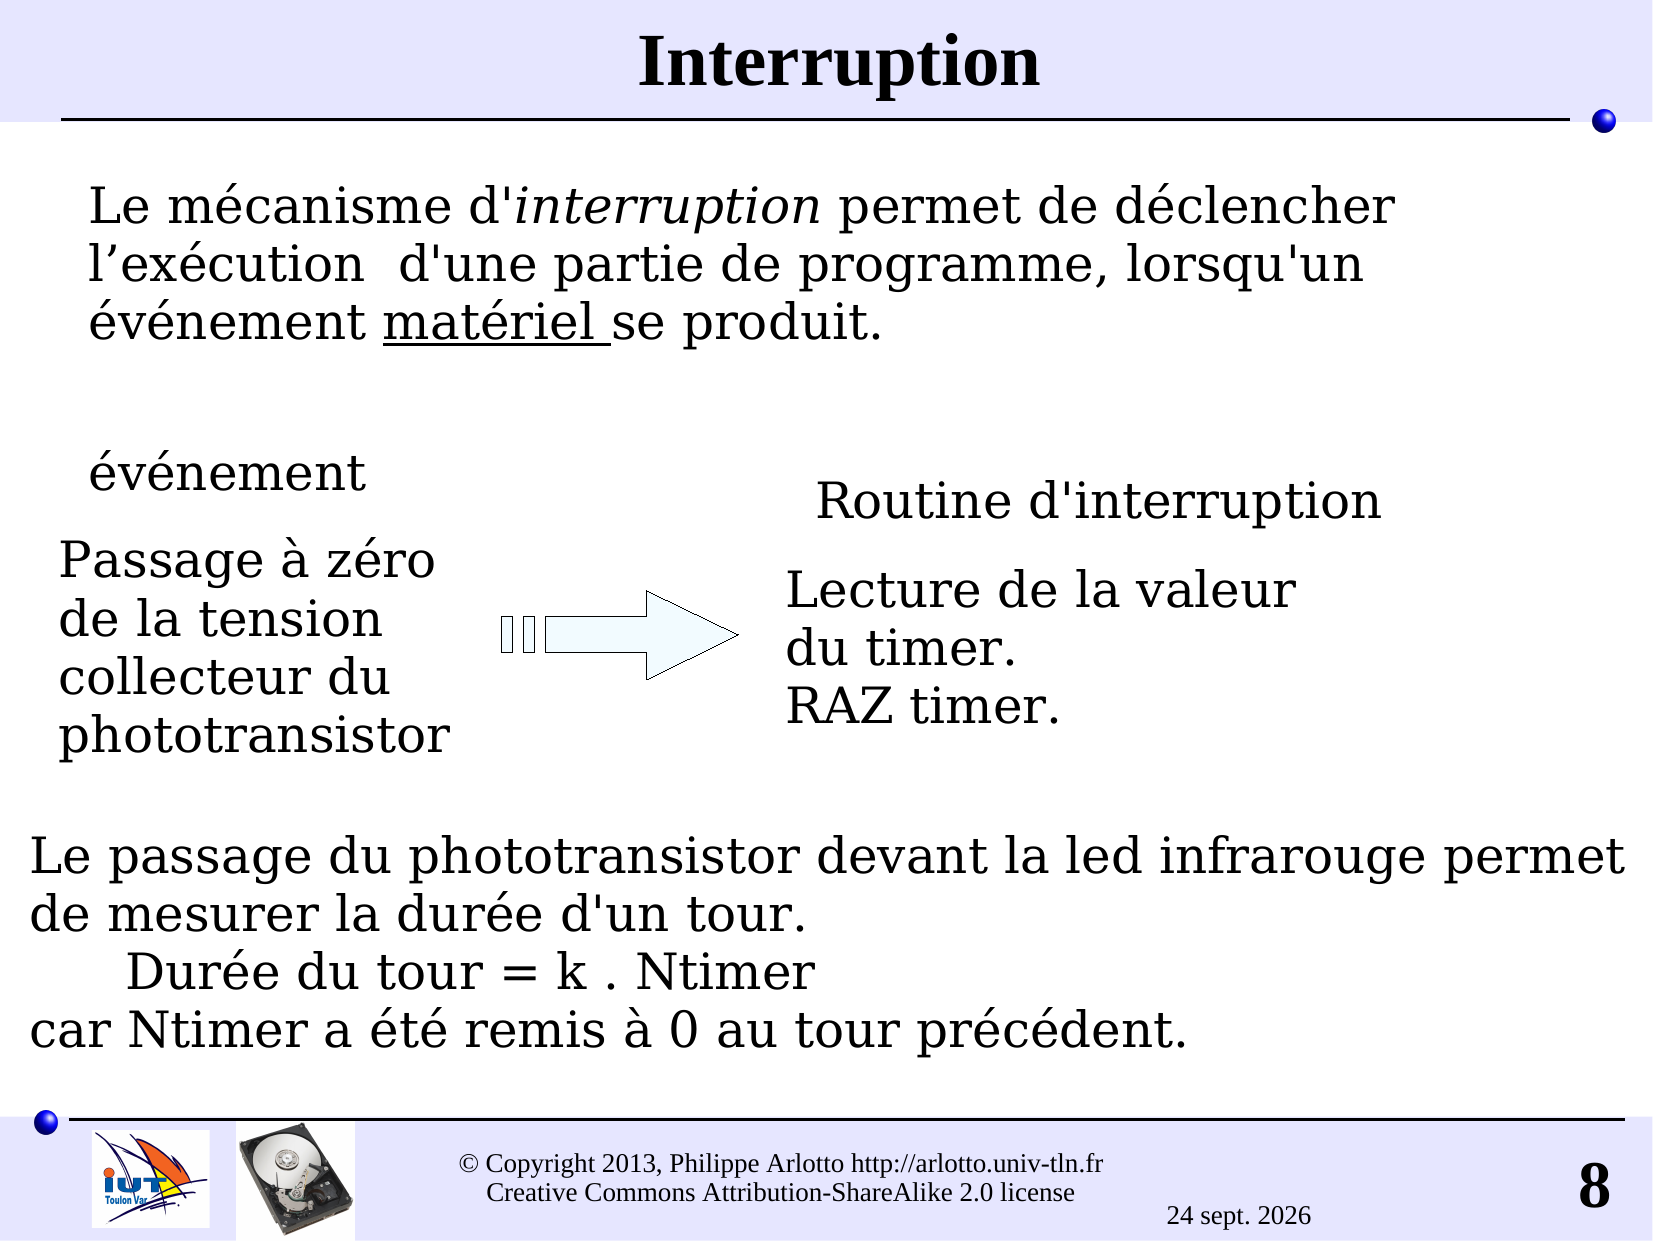

# Interruption
Le mécanisme d'interruption permet de déclencher
l’exécution d'une partie de programme, lorsqu'un événement matériel se produit.
événement
Routine d'interruption
Passage à zéro
de la tension
collecteur du
phototransistor
Lecture de la valeur du timer.
RAZ timer.
Le passage du phototransistor devant la led infrarouge permet
de mesurer la durée d'un tour.
 Durée du tour = k . Ntimer
car Ntimer a été remis à 0 au tour précédent.